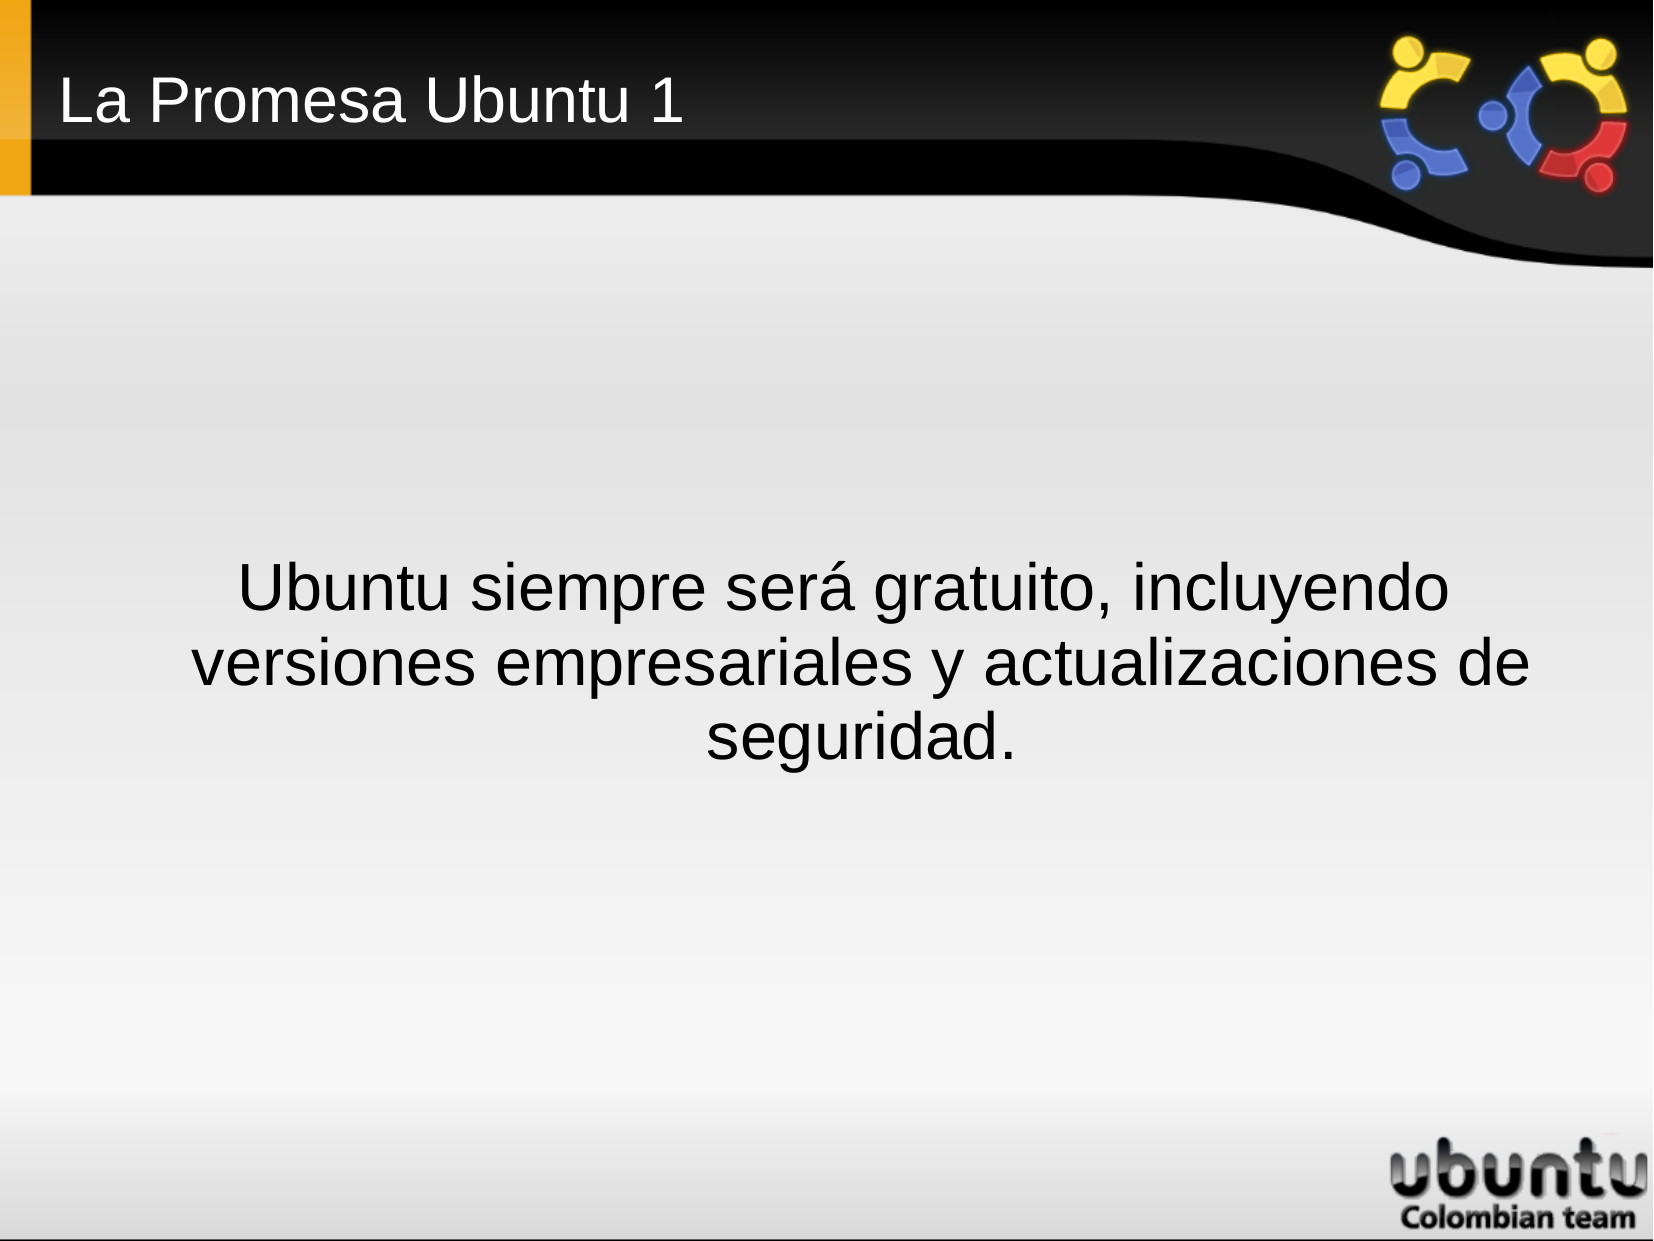

# La Promesa Ubuntu 1
Ubuntu siempre será gratuito, incluyendo versiones empresariales y actualizaciones de seguridad.